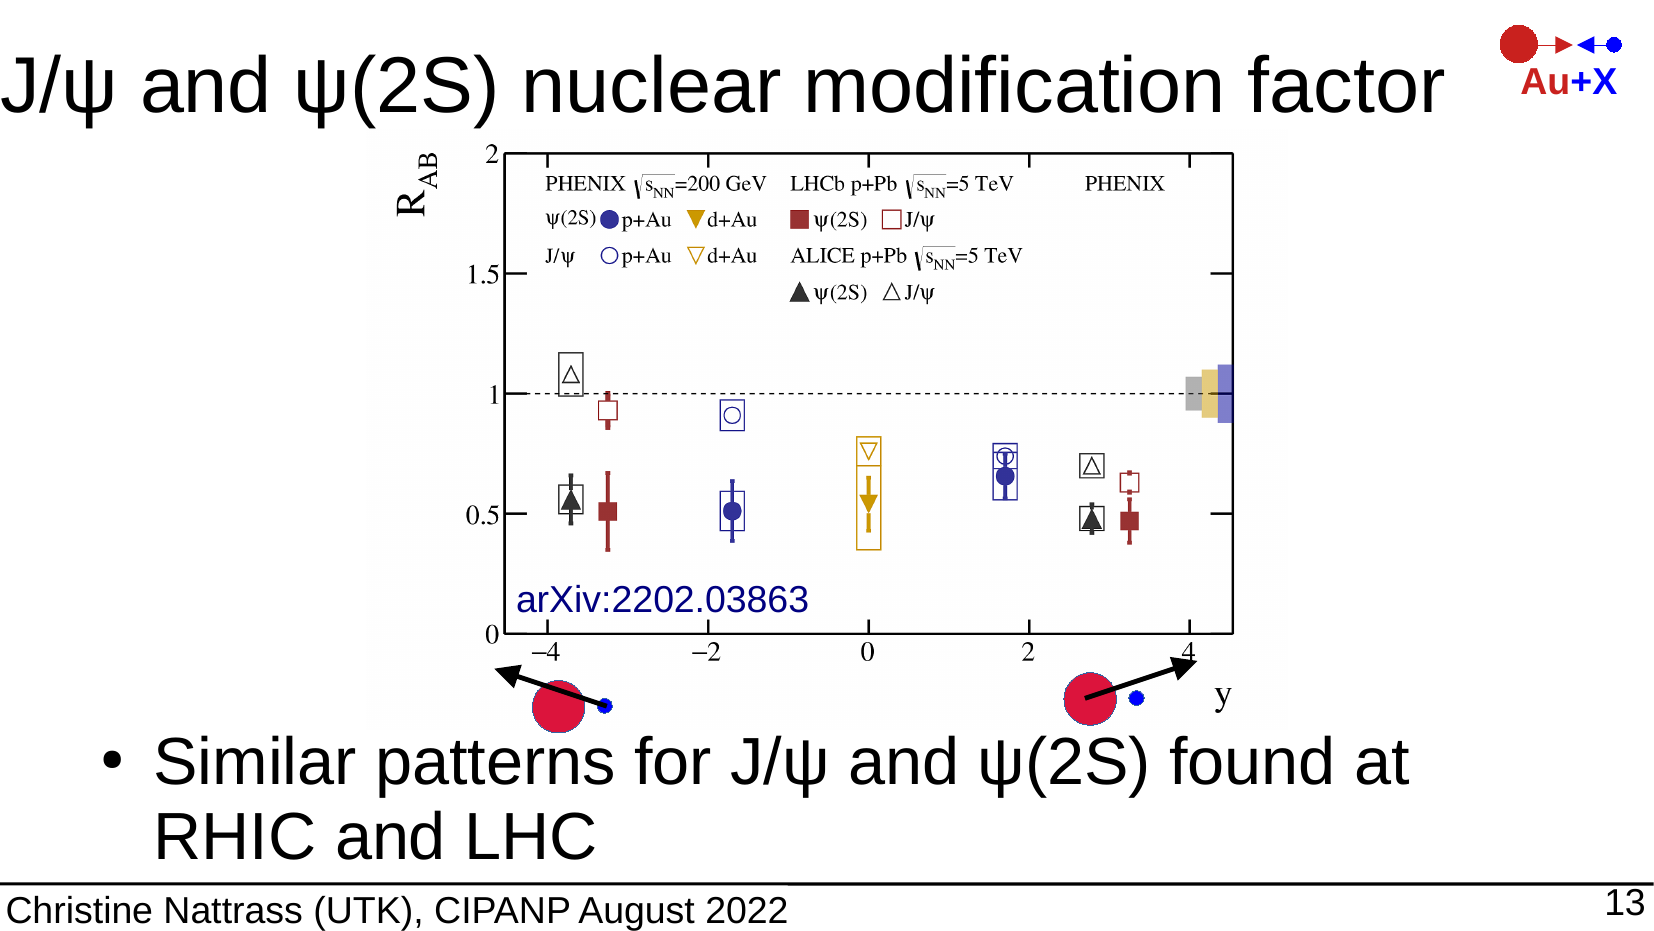

# J/ψ and ψ(2S) nuclear modification factor
Au+X
arXiv:2202.03863
Similar patterns for J/ψ and ψ(2S) found at RHIC and LHC